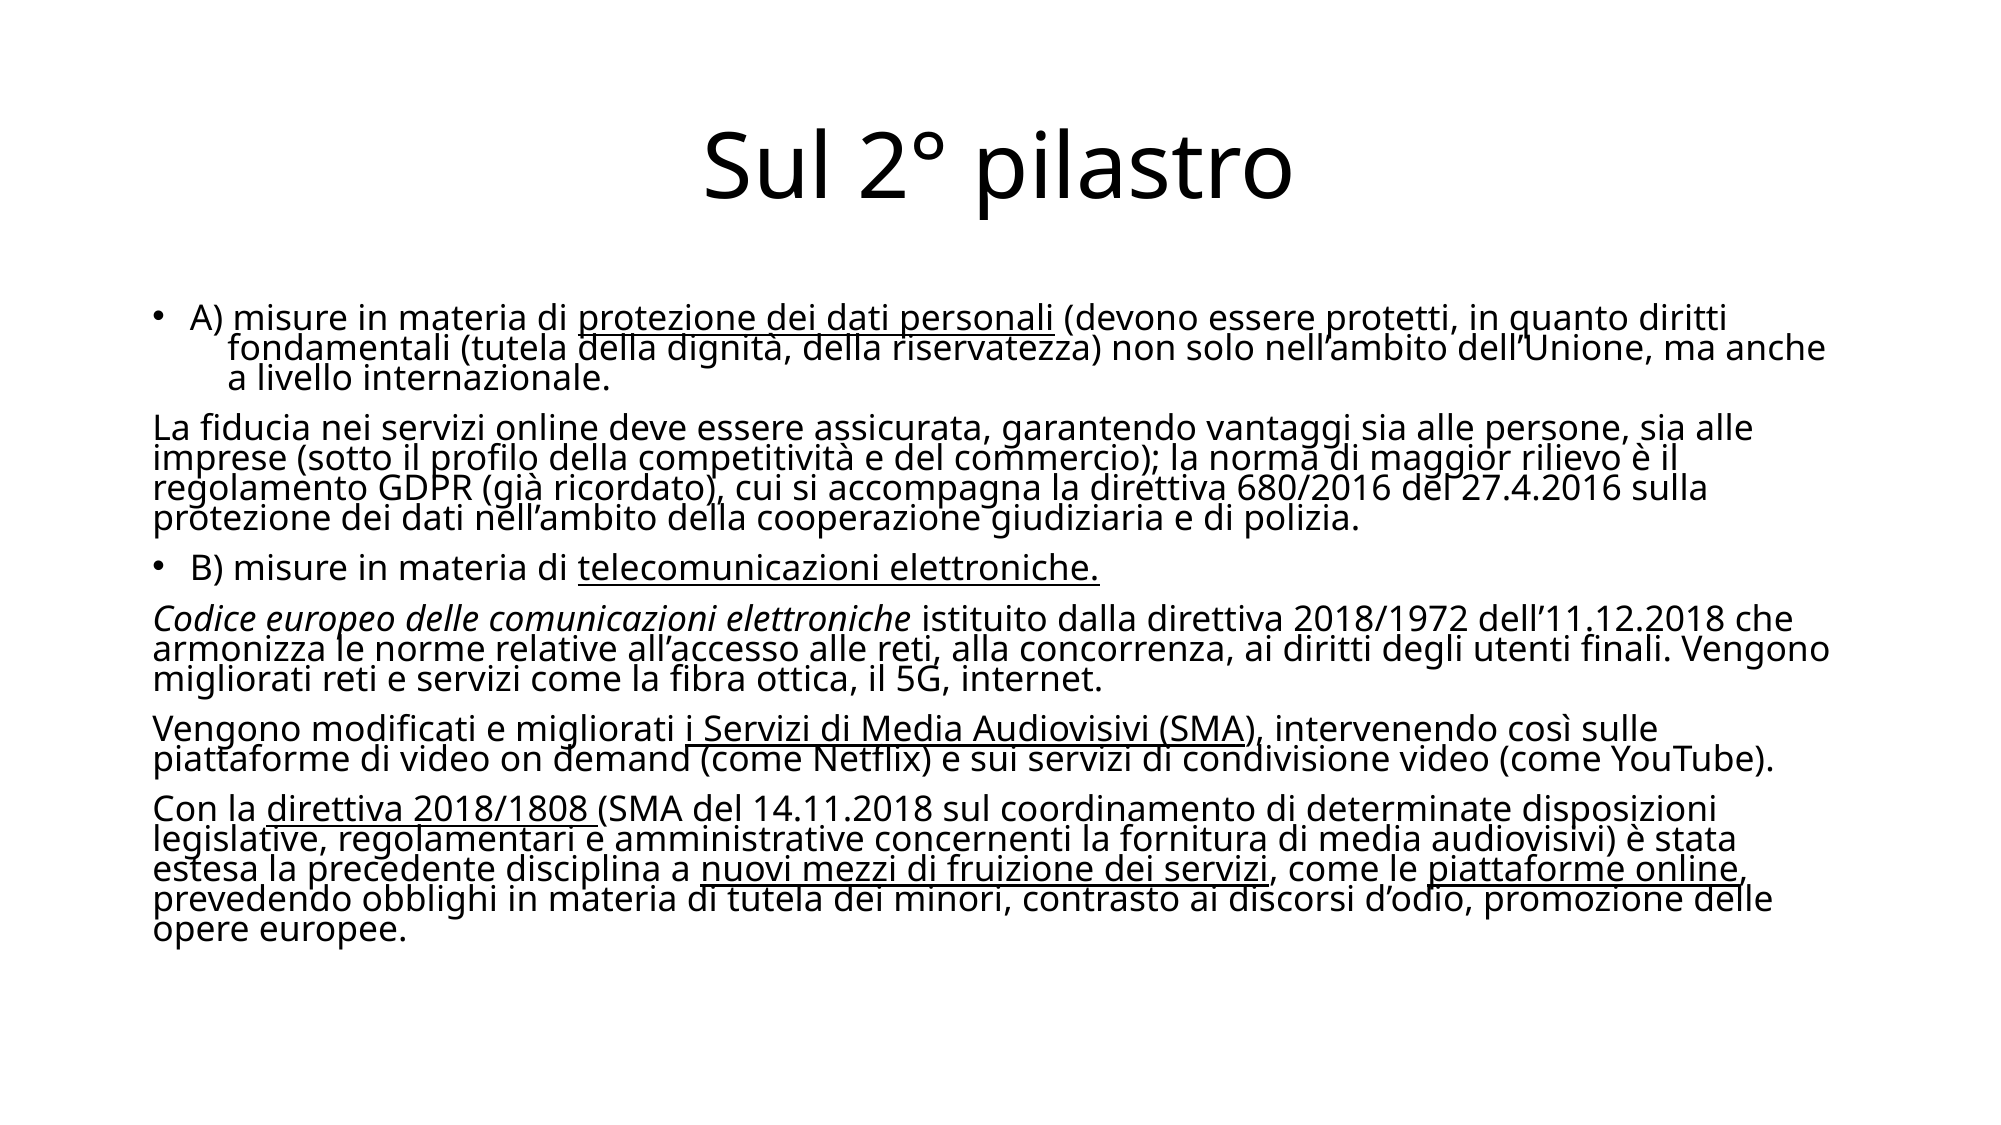

# Sul 2° pilastro
A) misure in materia di protezione dei dati personali (devono essere protetti, in quanto diritti fondamentali (tutela della dignità, della riservatezza) non solo nell’ambito dell’Unione, ma anche a livello internazionale.
La fiducia nei servizi online deve essere assicurata, garantendo vantaggi sia alle persone, sia alle imprese (sotto il profilo della competitività e del commercio); la norma di maggior rilievo è il regolamento GDPR (già ricordato), cui si accompagna la direttiva 680/2016 del 27.4.2016 sulla protezione dei dati nell’ambito della cooperazione giudiziaria e di polizia.
B) misure in materia di telecomunicazioni elettroniche.
Codice europeo delle comunicazioni elettroniche istituito dalla direttiva 2018/1972 dell’11.12.2018 che armonizza le norme relative all’accesso alle reti, alla concorrenza, ai diritti degli utenti finali. Vengono migliorati reti e servizi come la fibra ottica, il 5G, internet.
Vengono modificati e migliorati i Servizi di Media Audiovisivi (SMA), intervenendo così sulle piattaforme di video on demand (come Netflix) e sui servizi di condivisione video (come YouTube).
Con la direttiva 2018/1808 (SMA del 14.11.2018 sul coordinamento di determinate disposizioni legislative, regolamentari e amministrative concernenti la fornitura di media audiovisivi) è stata estesa la precedente disciplina a nuovi mezzi di fruizione dei servizi, come le piattaforme online, prevedendo obblighi in materia di tutela dei minori, contrasto ai discorsi d’odio, promozione delle opere europee.